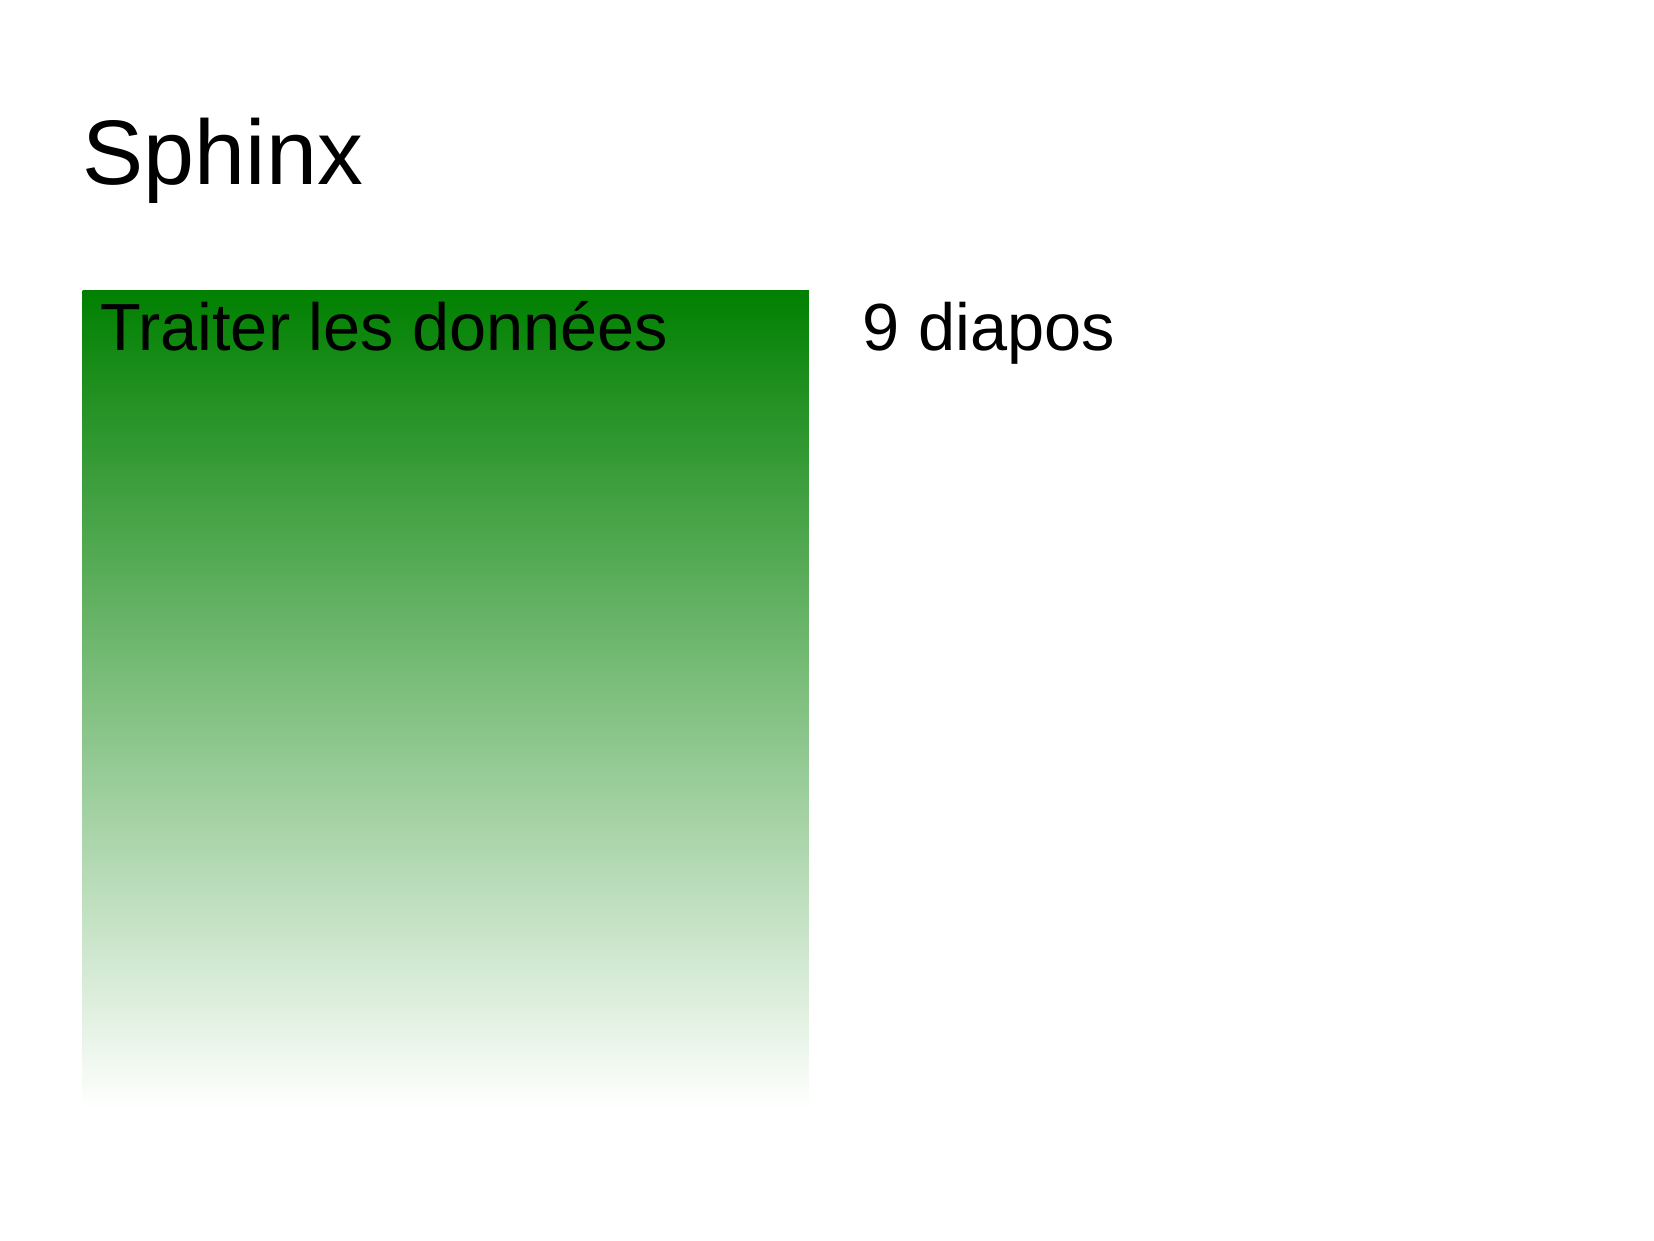

# Sphinx
Traiter les données
9 diapos